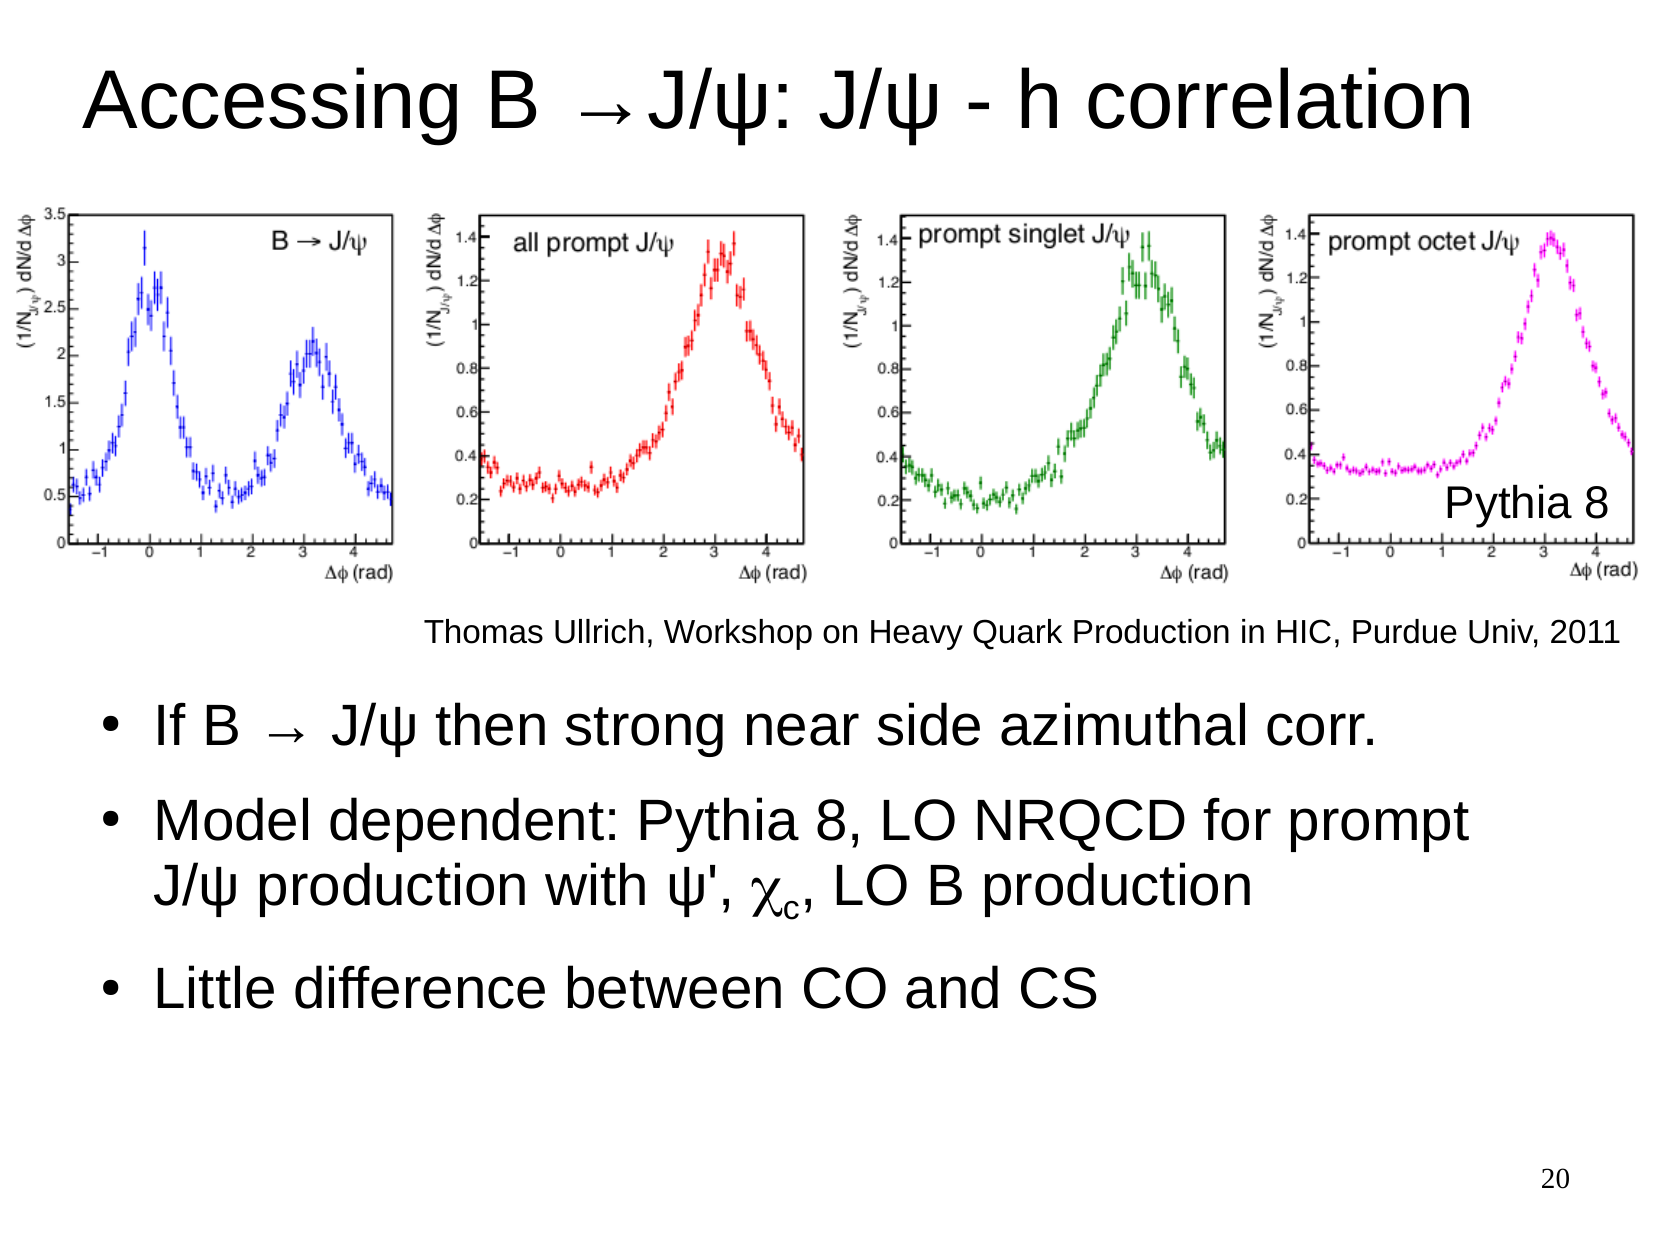

# Accessing B →J/ψ: J/ψ - h correlation
Pythia 8
Thomas Ullrich, Workshop on Heavy Quark Production in HIC, Purdue Univ, 2011
If B → J/ψ then strong near side azimuthal corr.
Model dependent: Pythia 8, LO NRQCD for prompt J/ψ production with ψ', cc, LO B production
Little difference between CO and CS
20